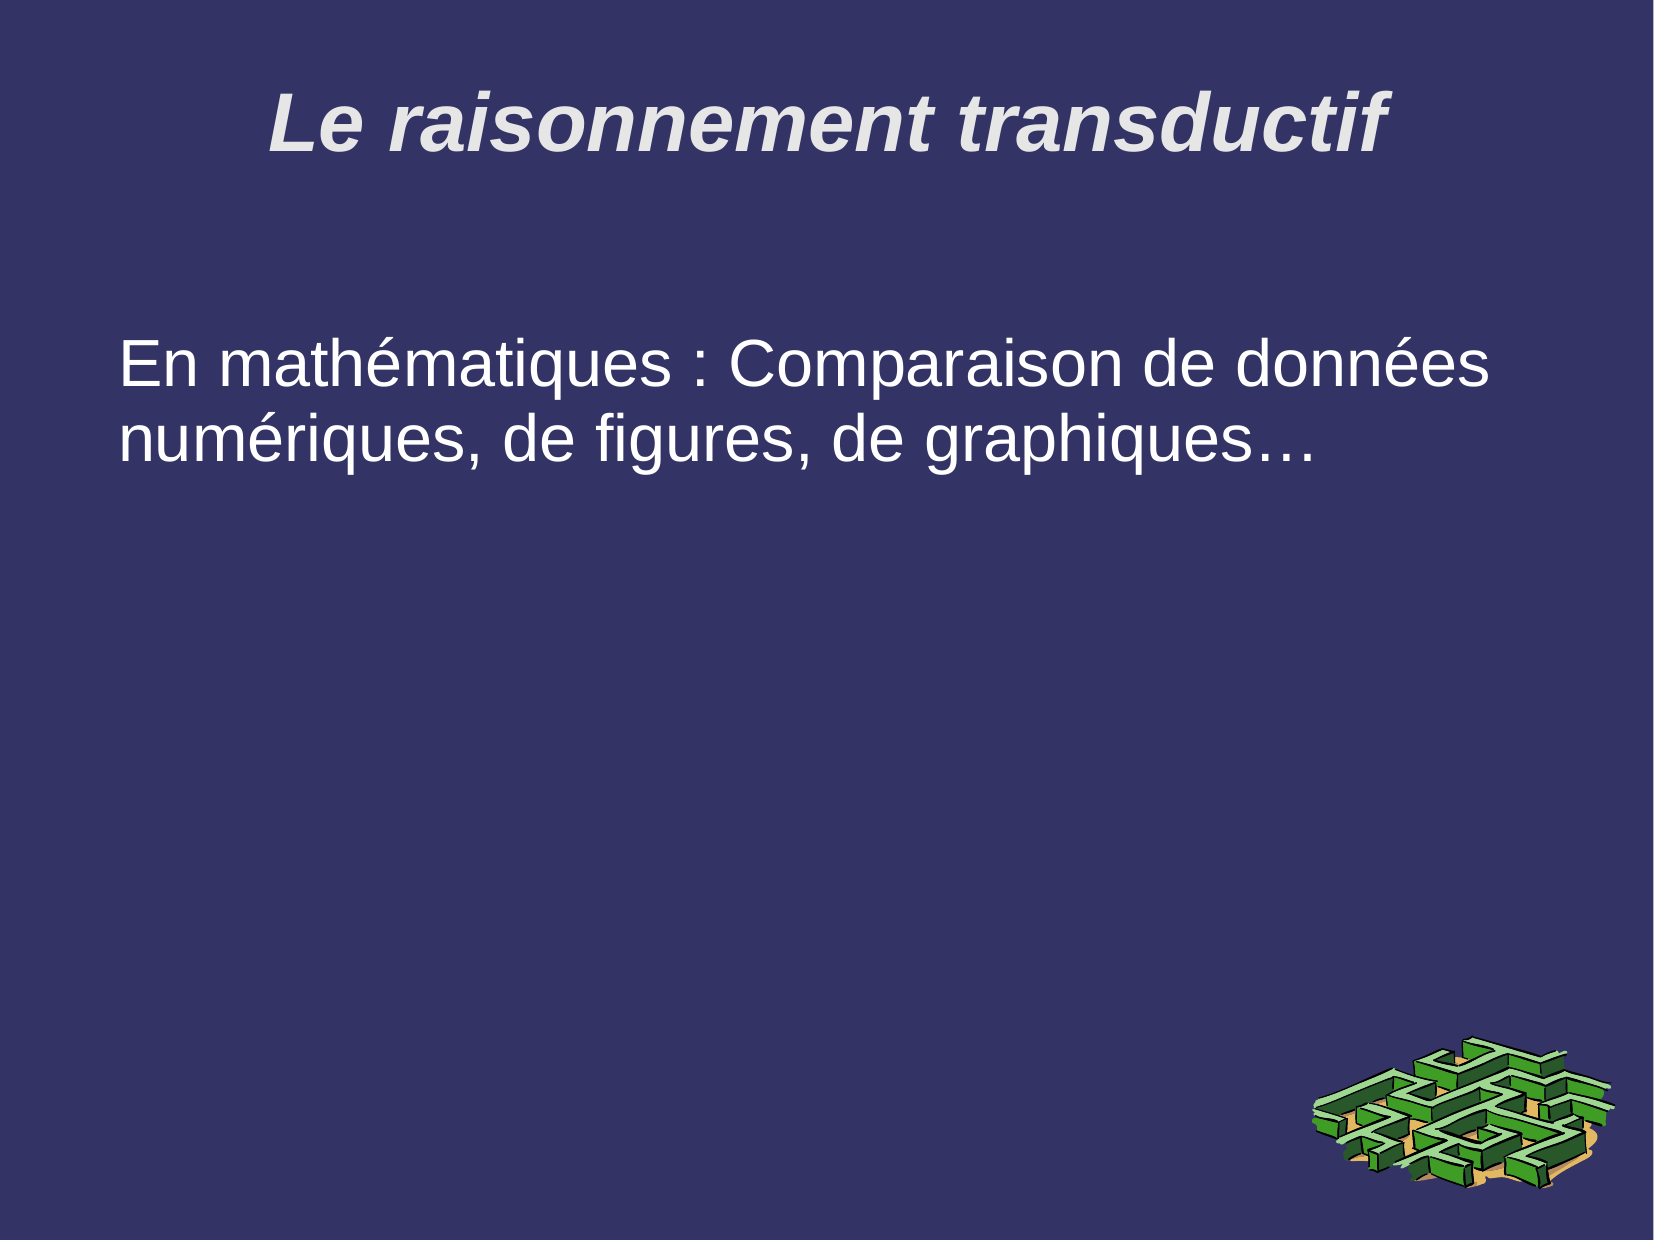

# Le raisonnement transductif
En mathématiques : Comparaison de données
numériques, de figures, de graphiques…